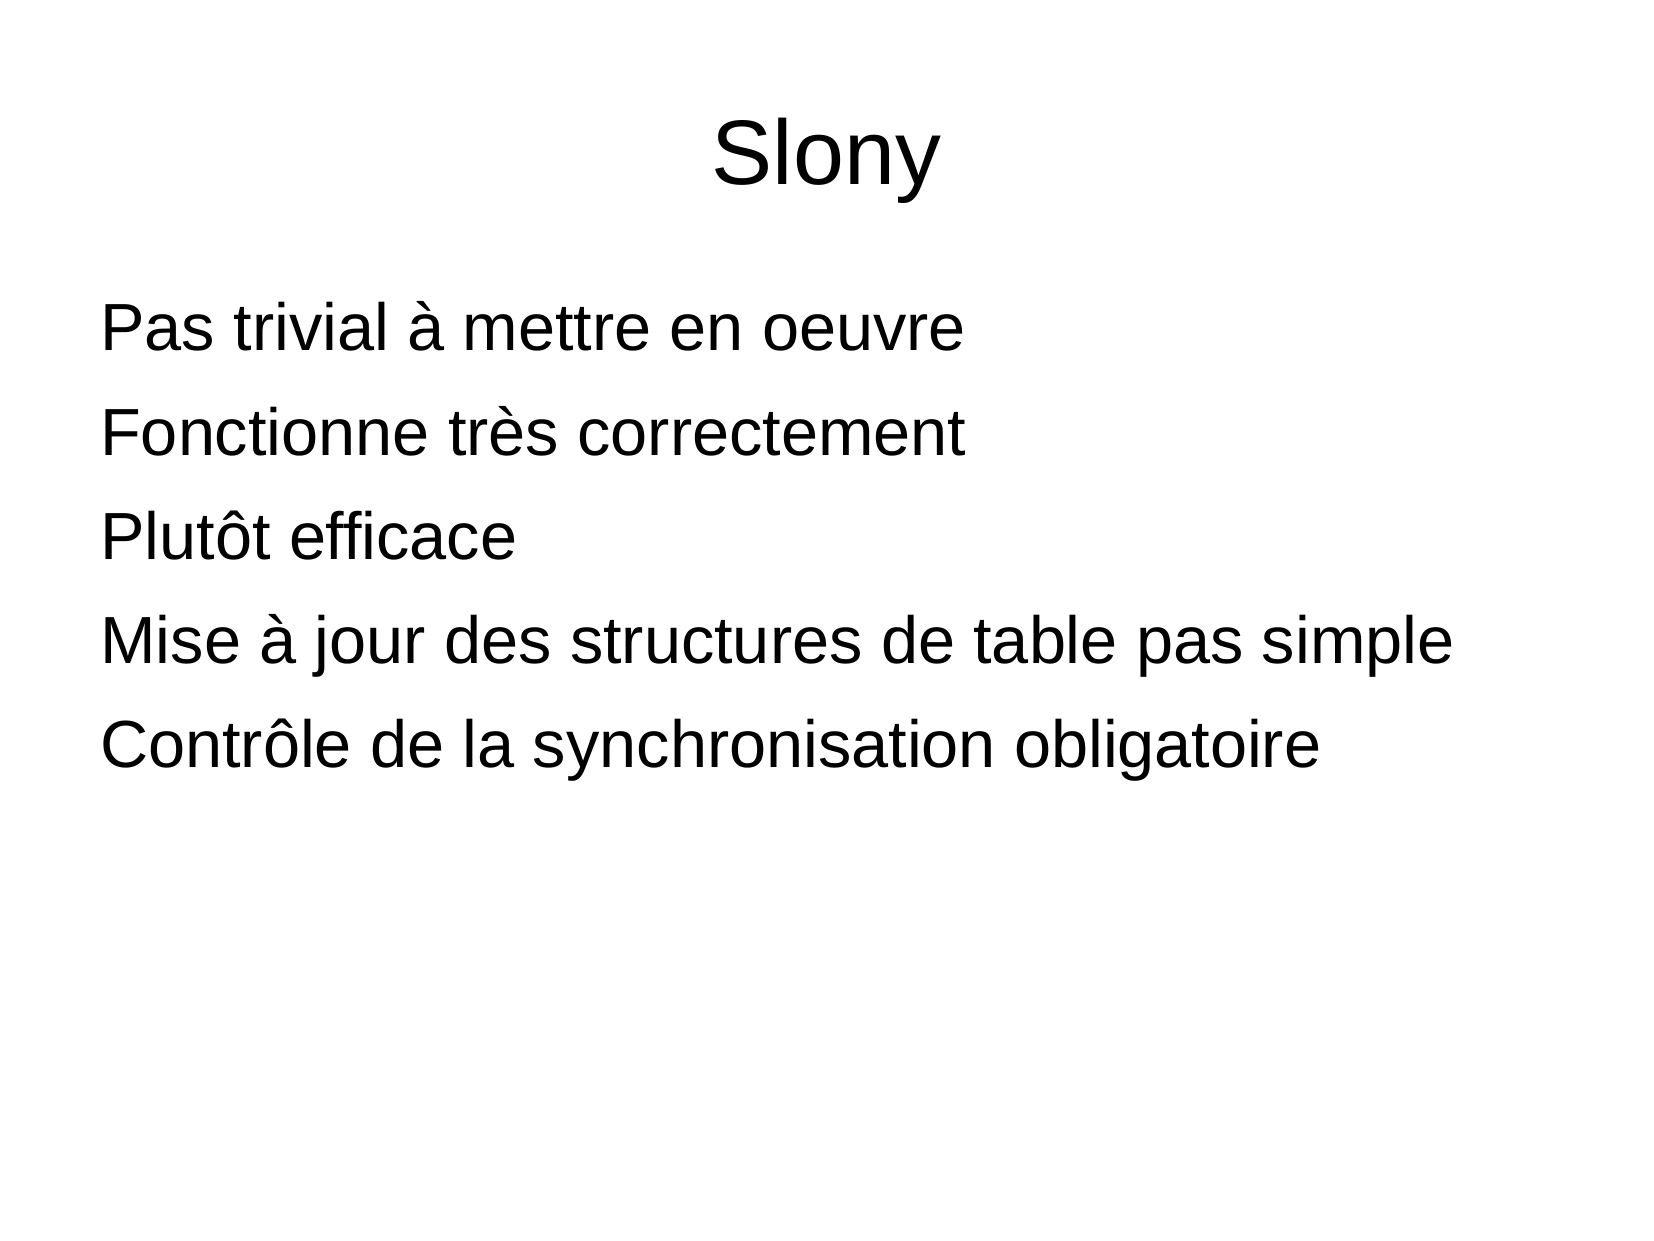

# Slony
Pas trivial à mettre en oeuvre
Fonctionne très correctement
Plutôt efficace
Mise à jour des structures de table pas simple
Contrôle de la synchronisation obligatoire